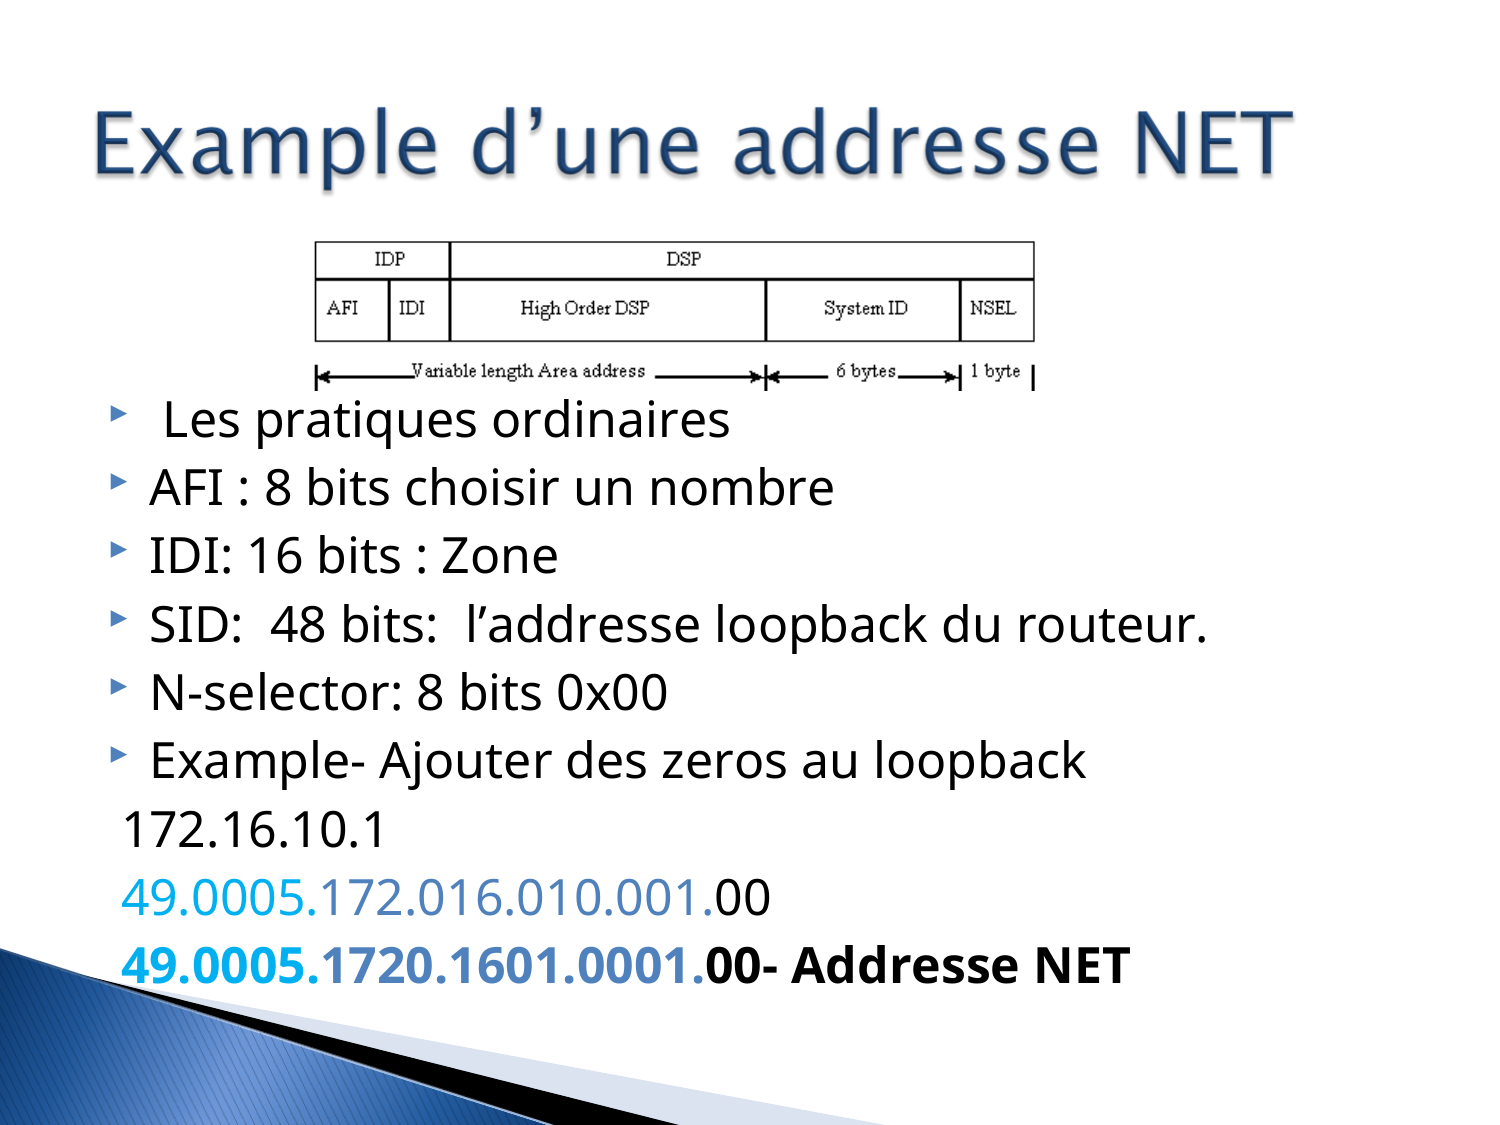

# Les pratiques ordinaires
AFI : 8 bits choisir un nombre
IDI: 16 bits : Zone
SID: 48 bits: l’addresse loopback du routeur.
N-selector: 8 bits 0x00
Example- Ajouter des zeros au loopback
 172.16.10.1
 49.0005.172.016.010.001.00
 49.0005.1720.1601.0001.00- Addresse NET